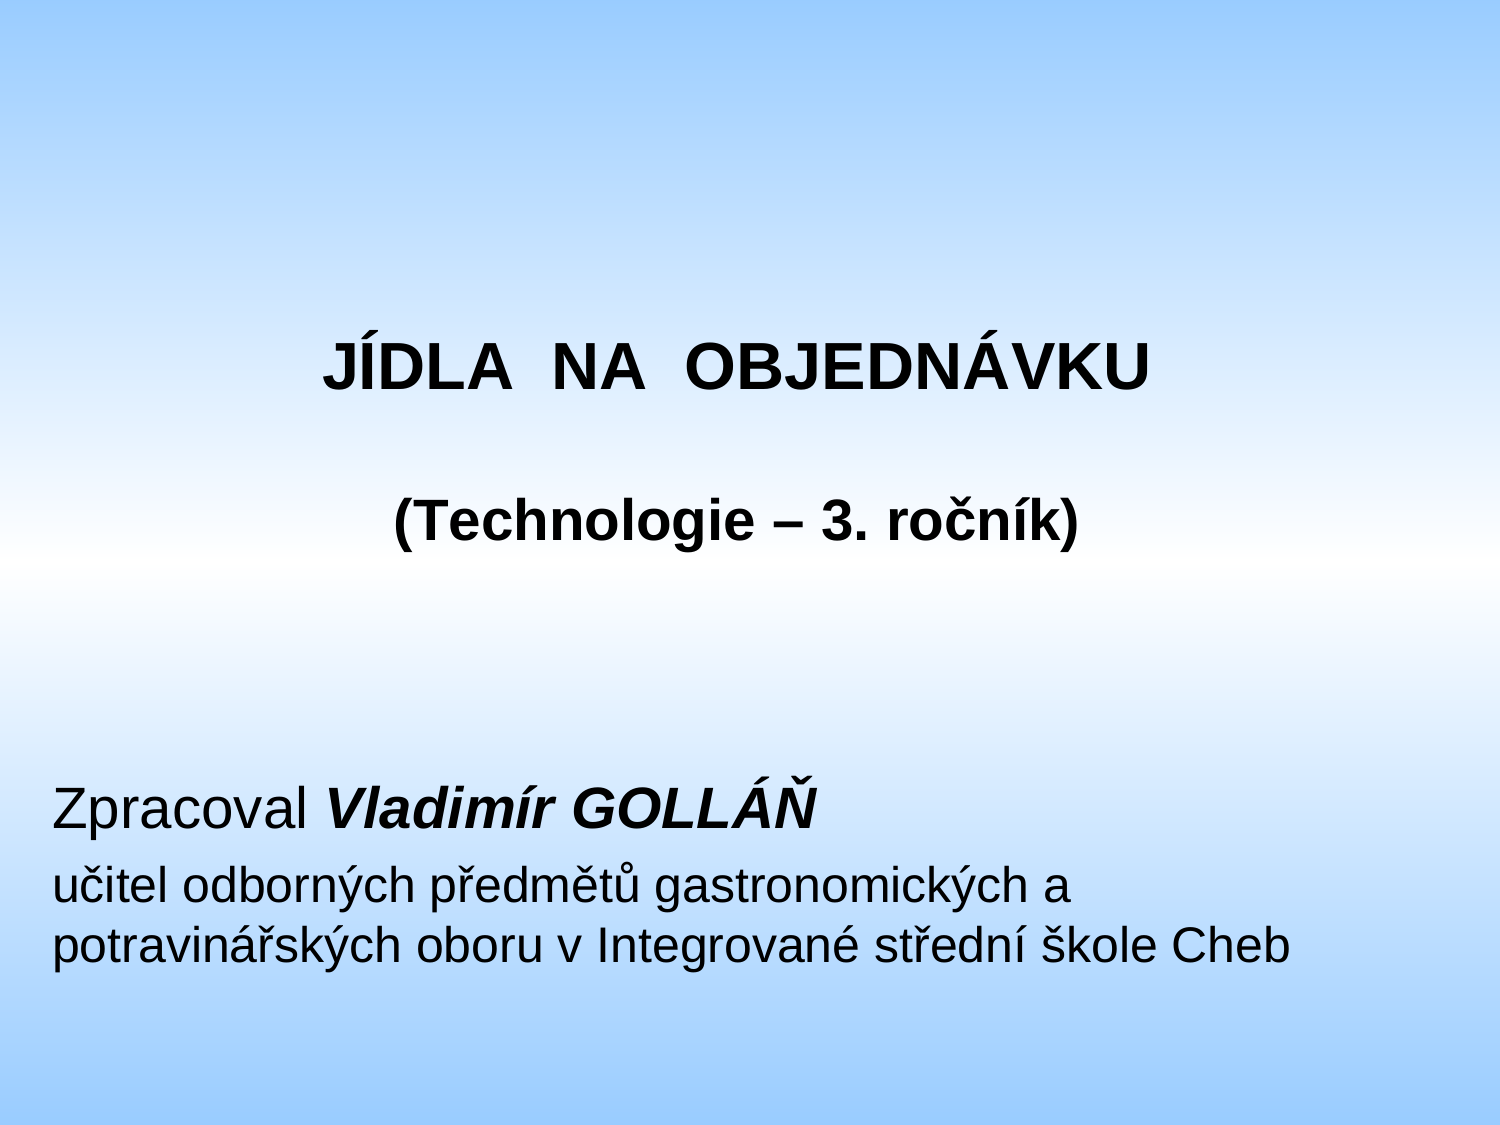

# JÍDLA NA OBJEDNÁVKU (Technologie – 3. ročník)
Zpracoval Vladimír GOLLÁŇ
učitel odborných předmětů gastronomických a potravinářských oboru v Integrované střední škole Cheb